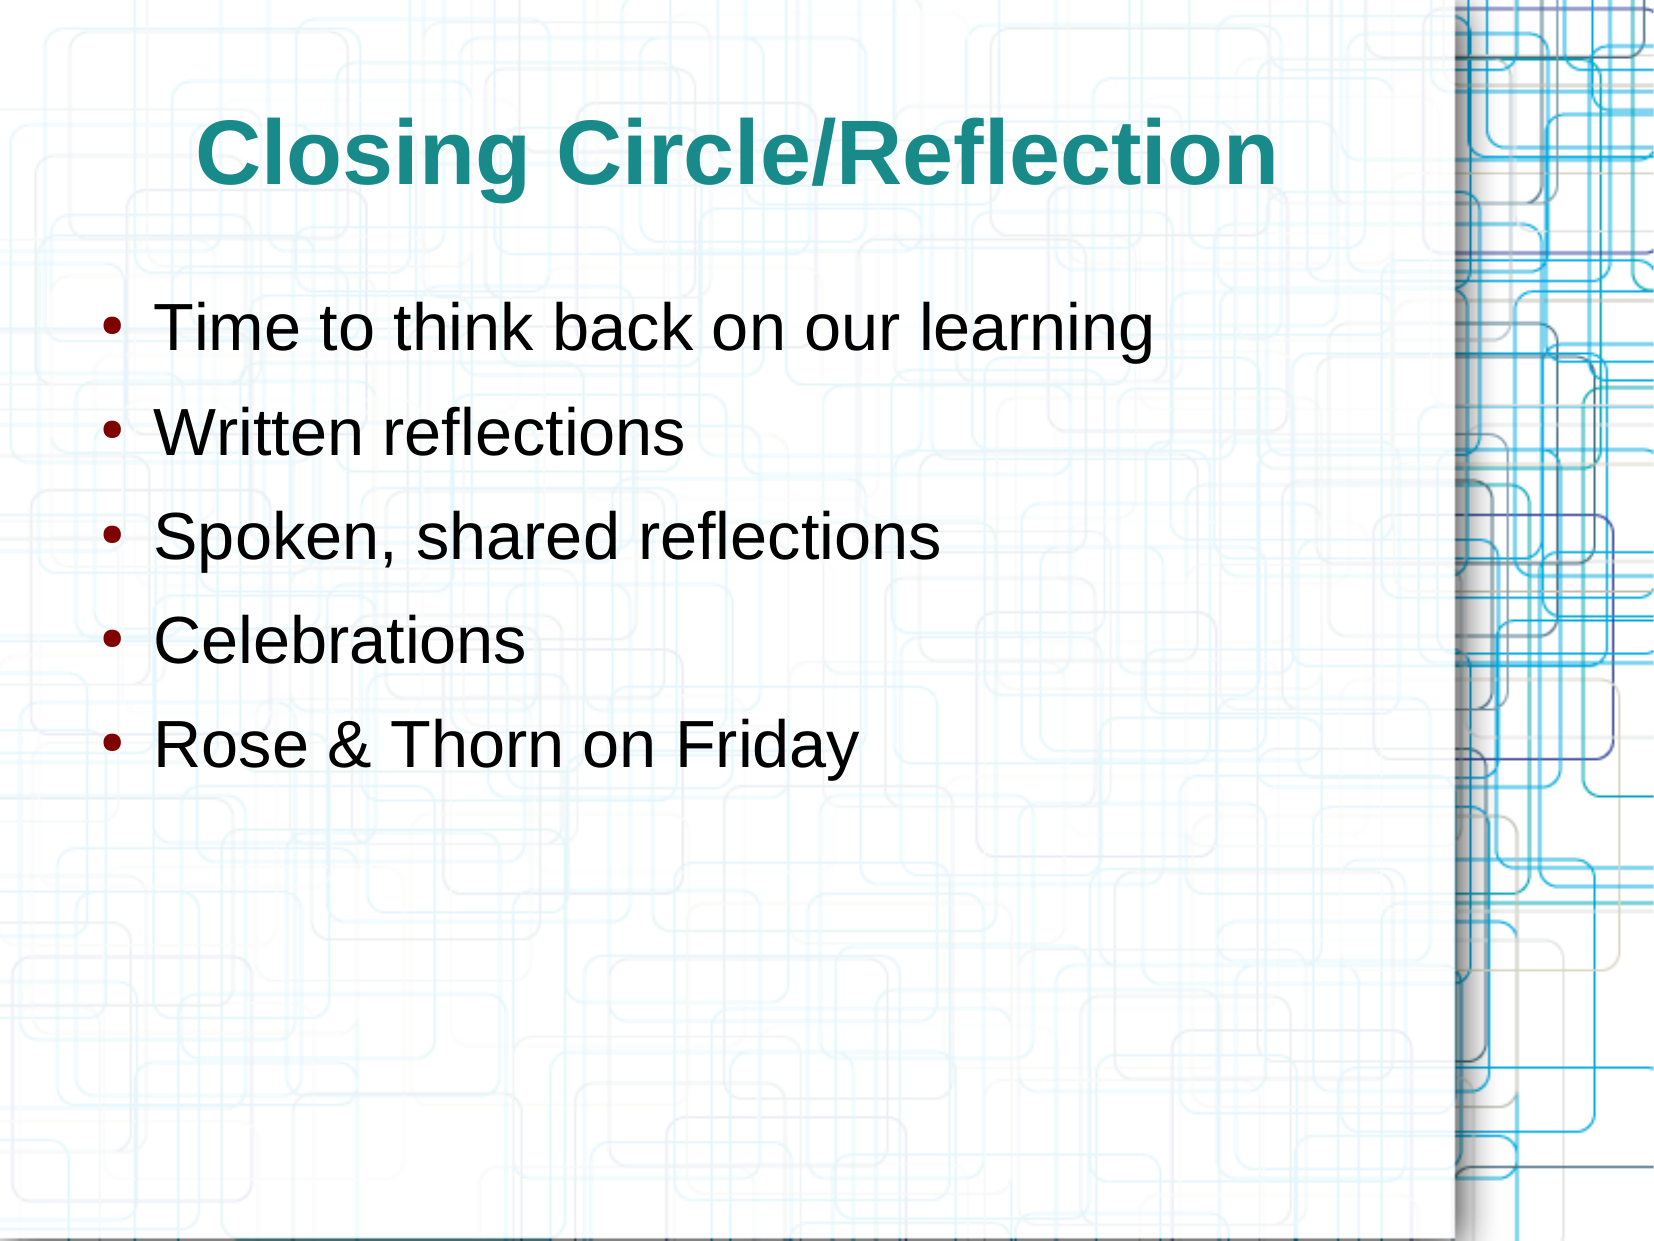

# Closing Circle/Reflection
Time to think back on our learning
Written reflections
Spoken, shared reflections
Celebrations
Rose & Thorn on Friday